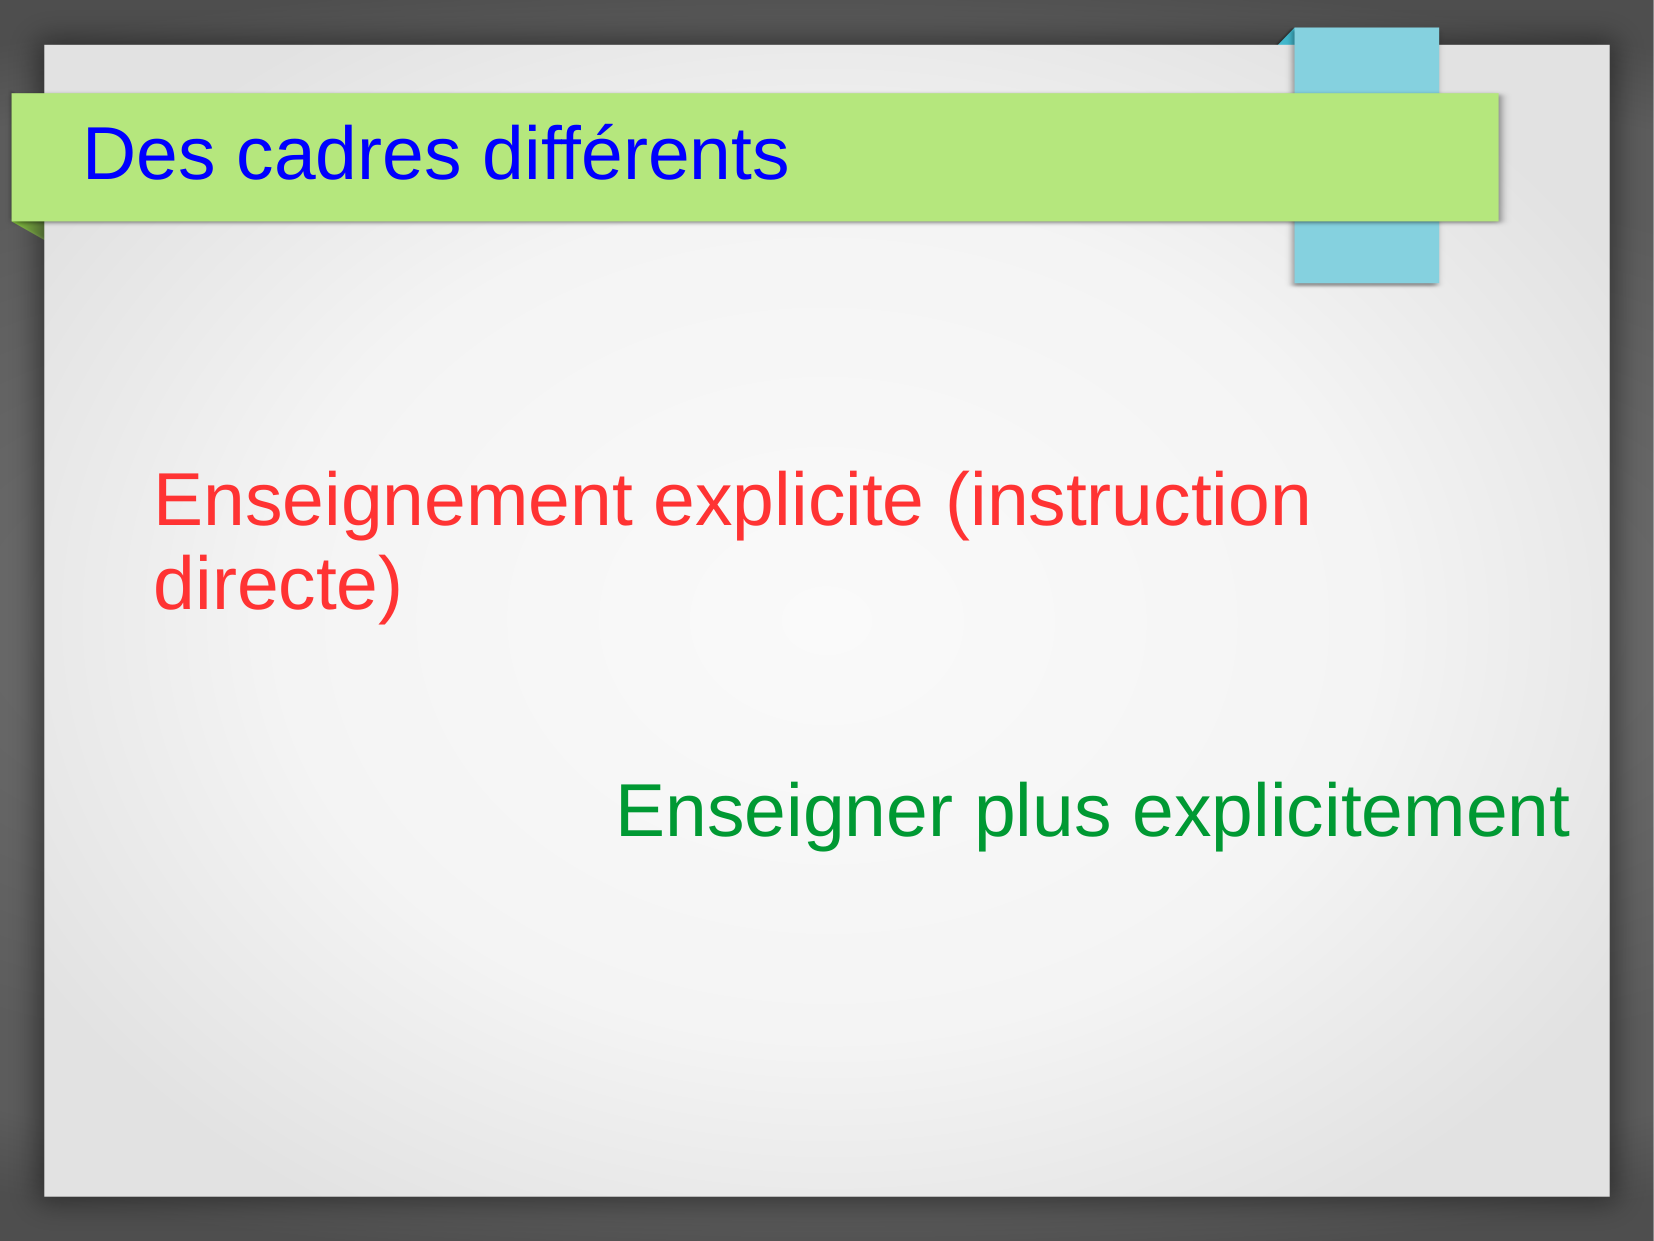

# Des cadres différents
Enseignement explicite (instruction directe)
Enseigner plus explicitement